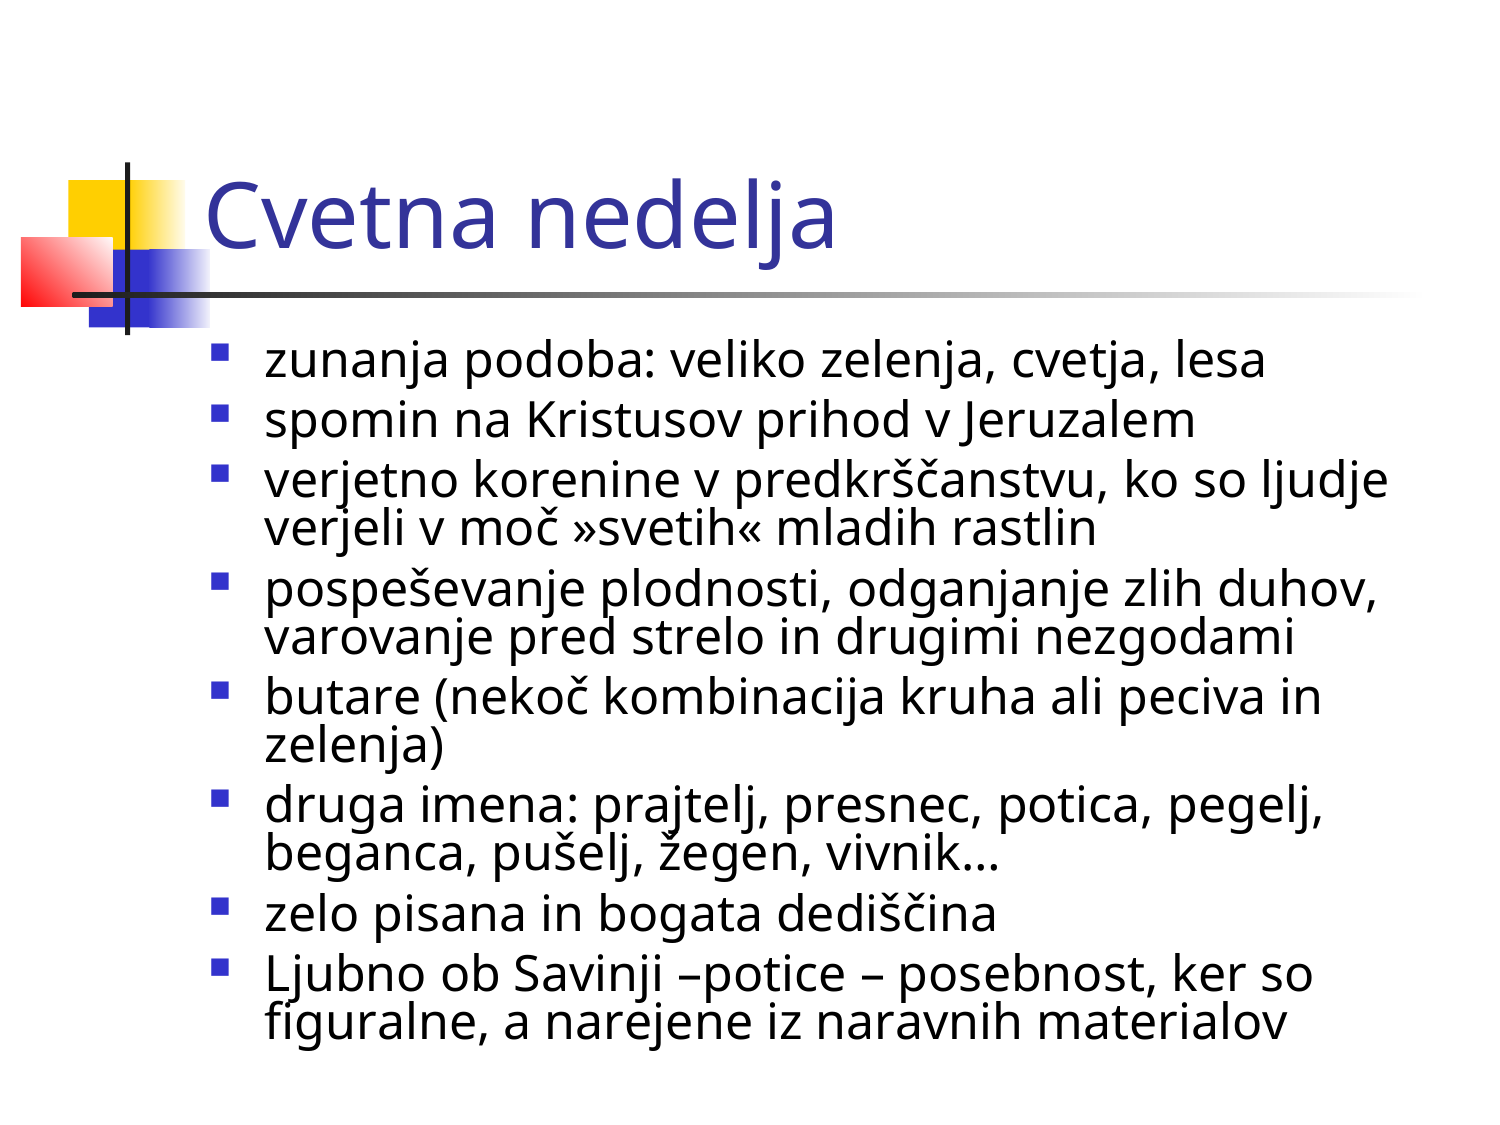

# Cvetna nedelja
zunanja podoba: veliko zelenja, cvetja, lesa
spomin na Kristusov prihod v Jeruzalem
verjetno korenine v predkrščanstvu, ko so ljudje verjeli v moč »svetih« mladih rastlin
pospeševanje plodnosti, odganjanje zlih duhov, varovanje pred strelo in drugimi nezgodami
butare (nekoč kombinacija kruha ali peciva in zelenja)
druga imena: prajtelj, presnec, potica, pegelj, beganca, pušelj, žegen, vivnik…
zelo pisana in bogata dediščina
Ljubno ob Savinji –potice – posebnost, ker so figuralne, a narejene iz naravnih materialov